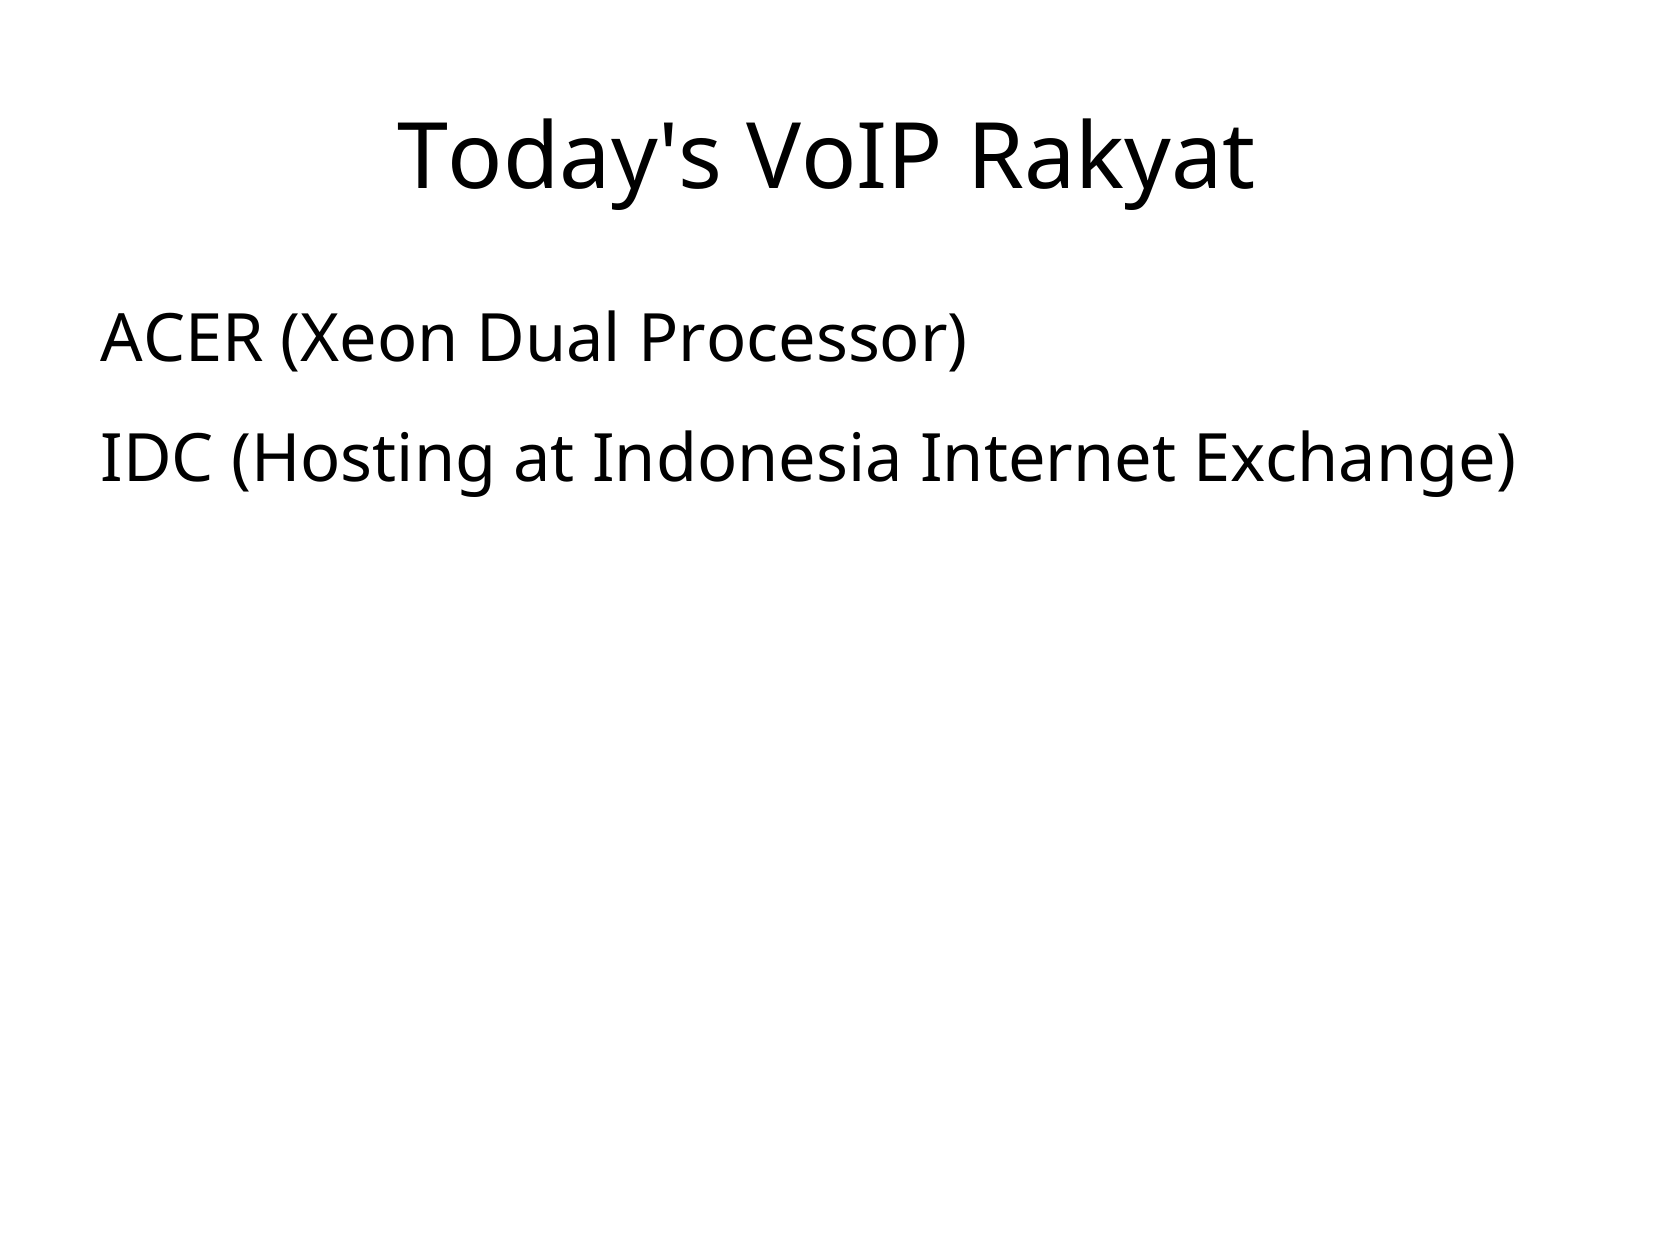

# Today's VoIP Rakyat
ACER (Xeon Dual Processor)
IDC (Hosting at Indonesia Internet Exchange)